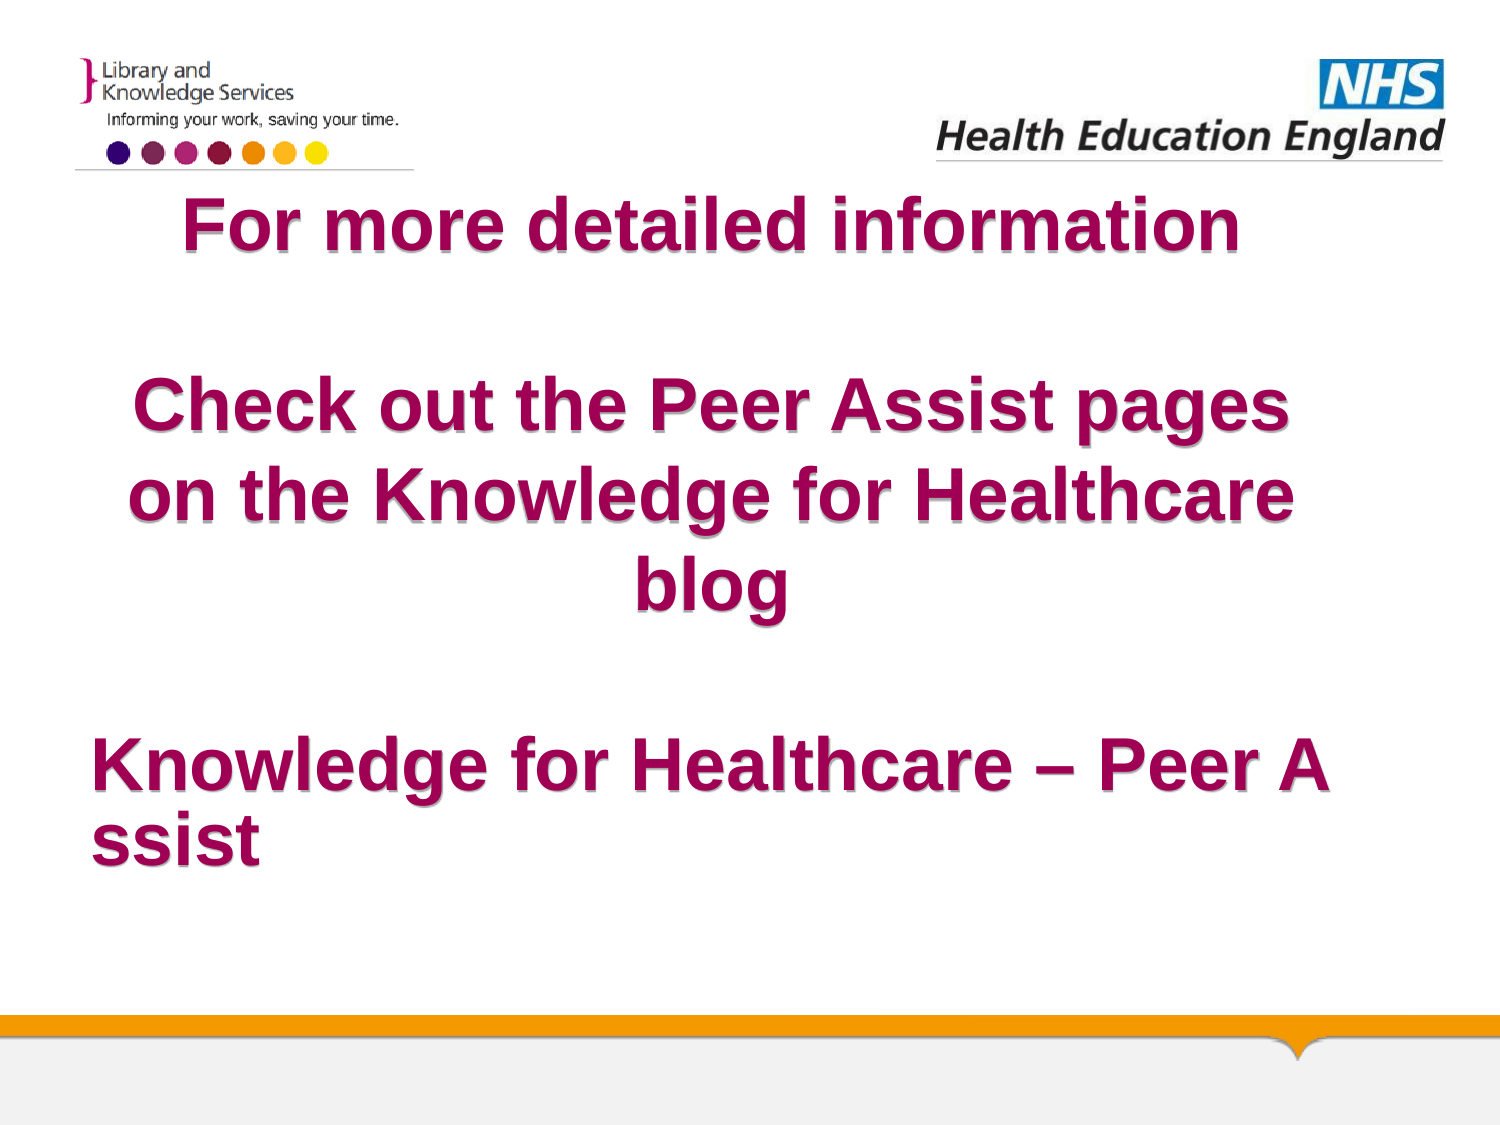

# For more detailed information Check out the Peer Assist pages on the Knowledge for Healthcare blog Knowledge for Healthcare – Peer Assist